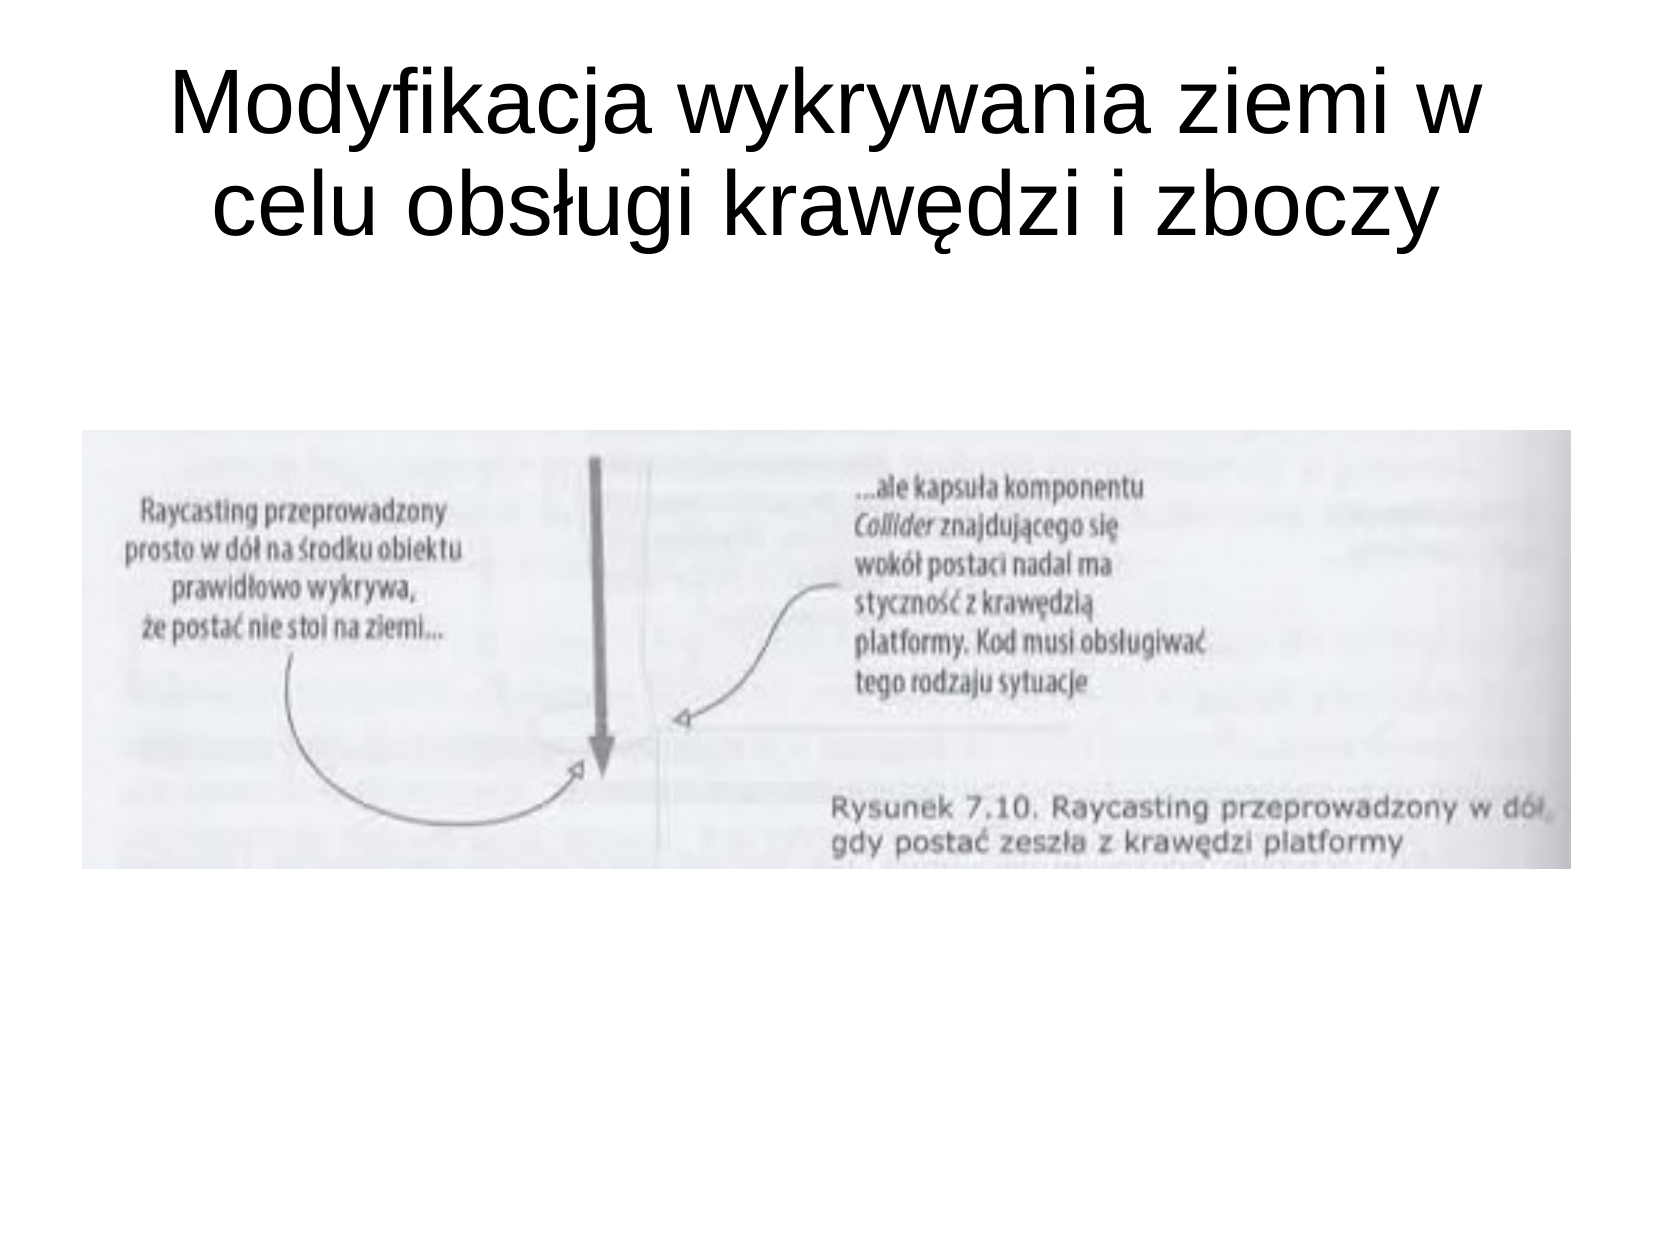

# Modyfikacja wykrywania ziemi w celu obsługi krawędzi i zboczy